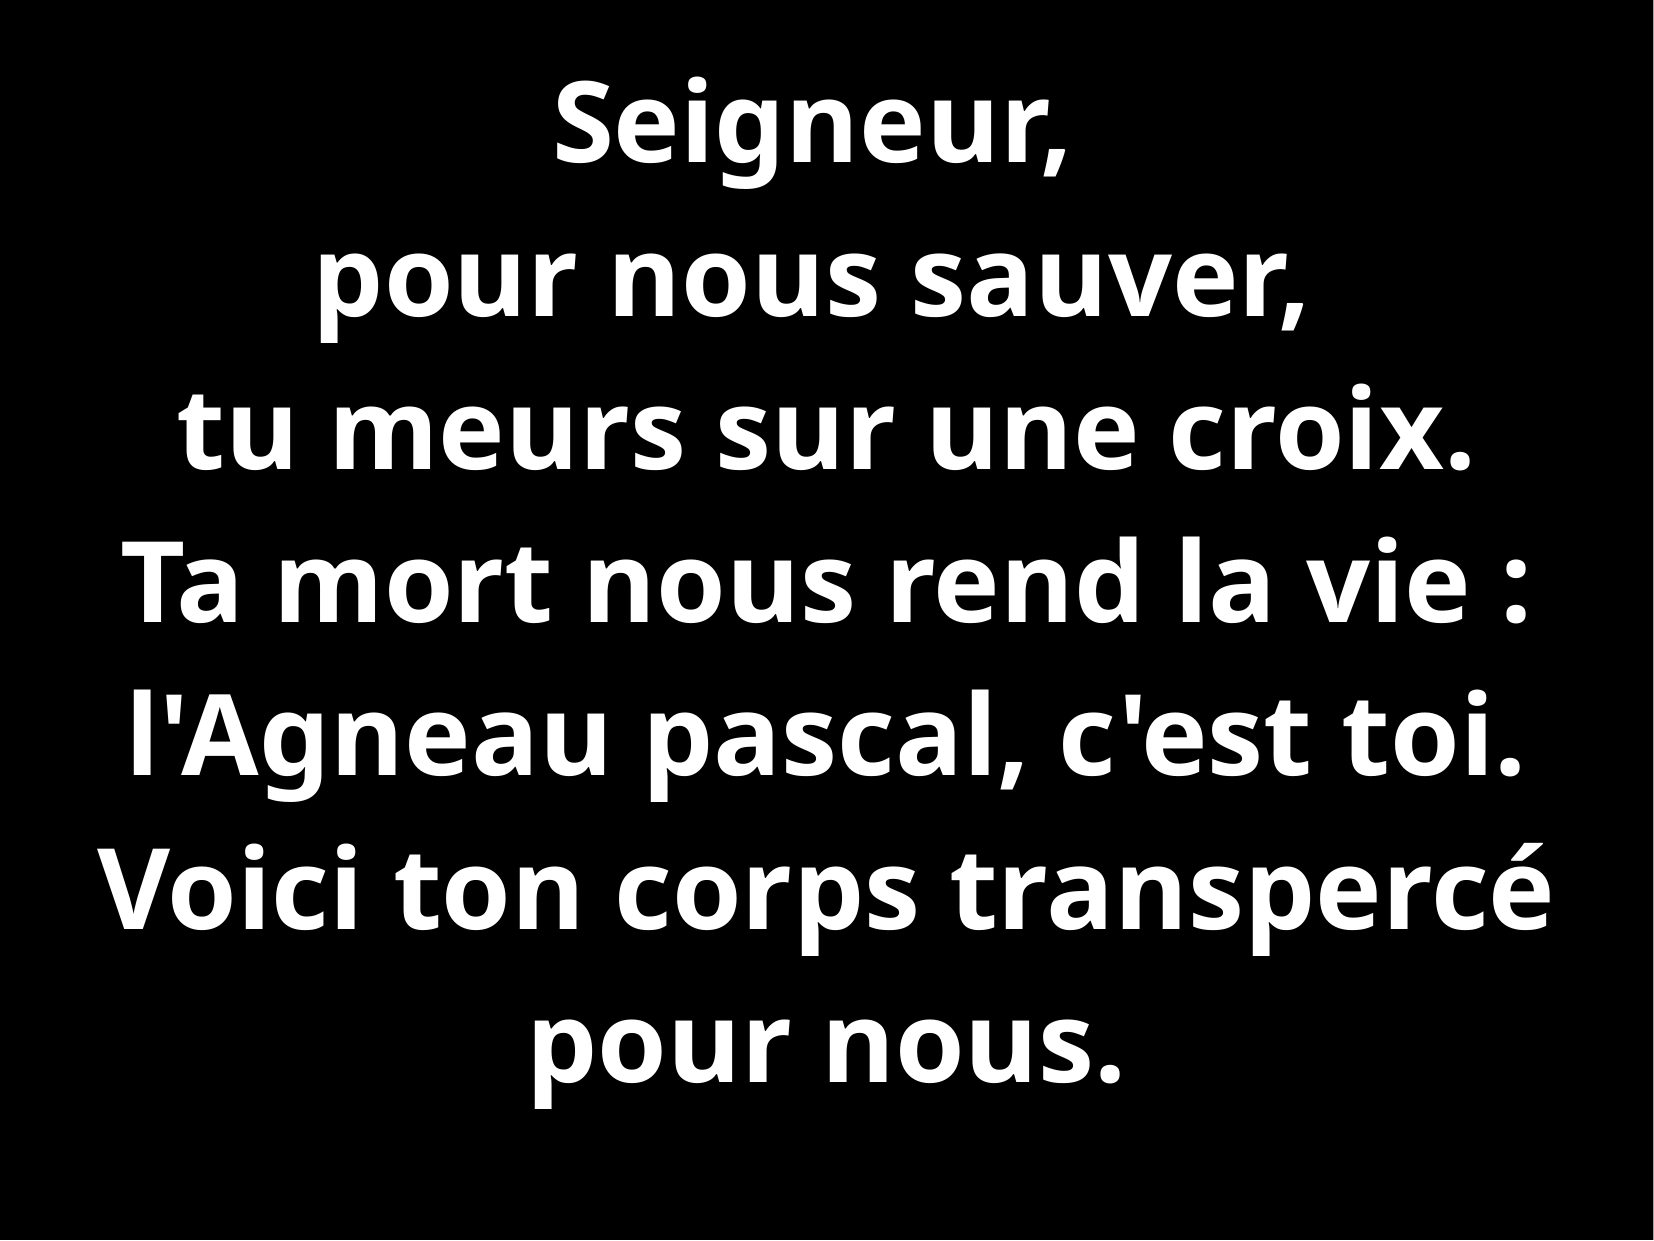

# Seigneur,
pour nous sauver,
tu meurs sur une croix.
Ta mort nous rend la vie : l'Agneau pascal, c'est toi.
Voici ton corps transpercé pour nous.